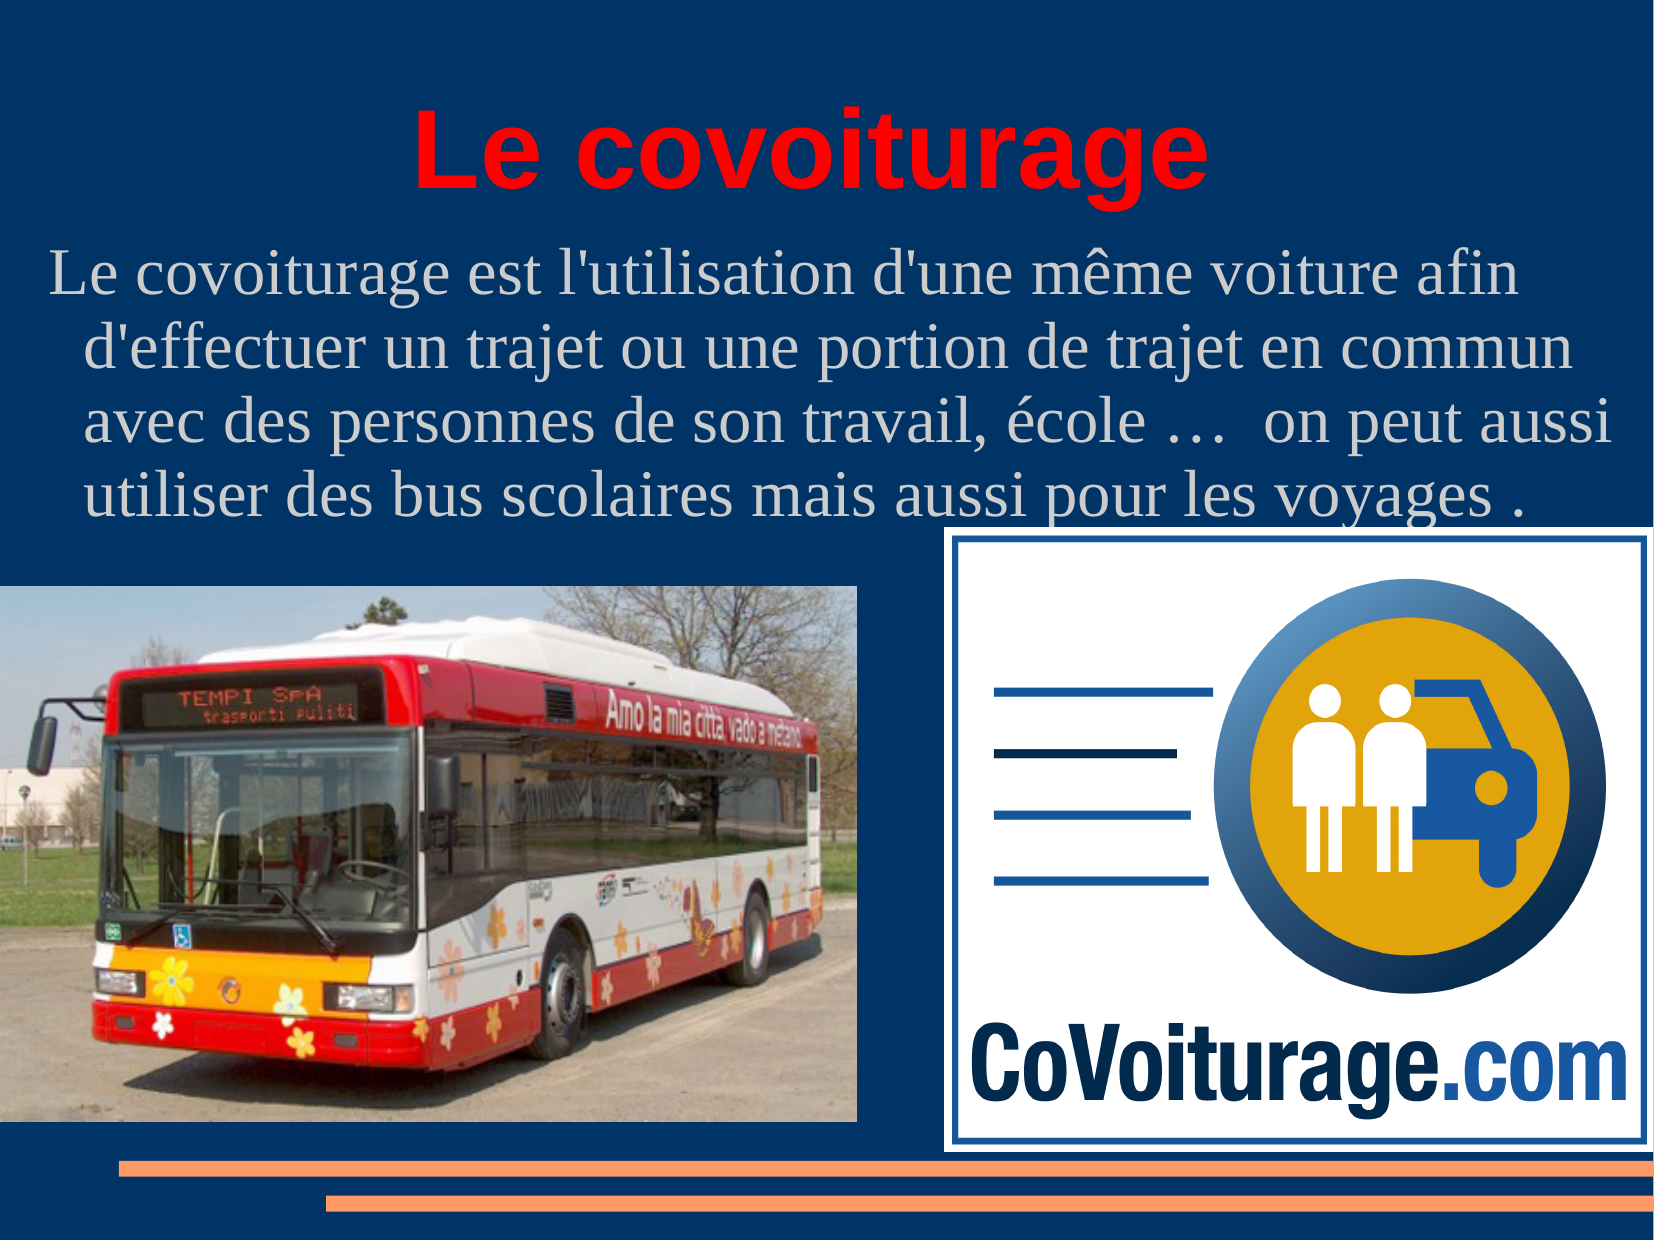

# Le covoiturage
Le covoiturage est l'utilisation d'une même voiture afin d'effectuer un trajet ou une portion de trajet en commun avec des personnes de son travail, école … on peut aussi utiliser des bus scolaires mais aussi pour les voyages .